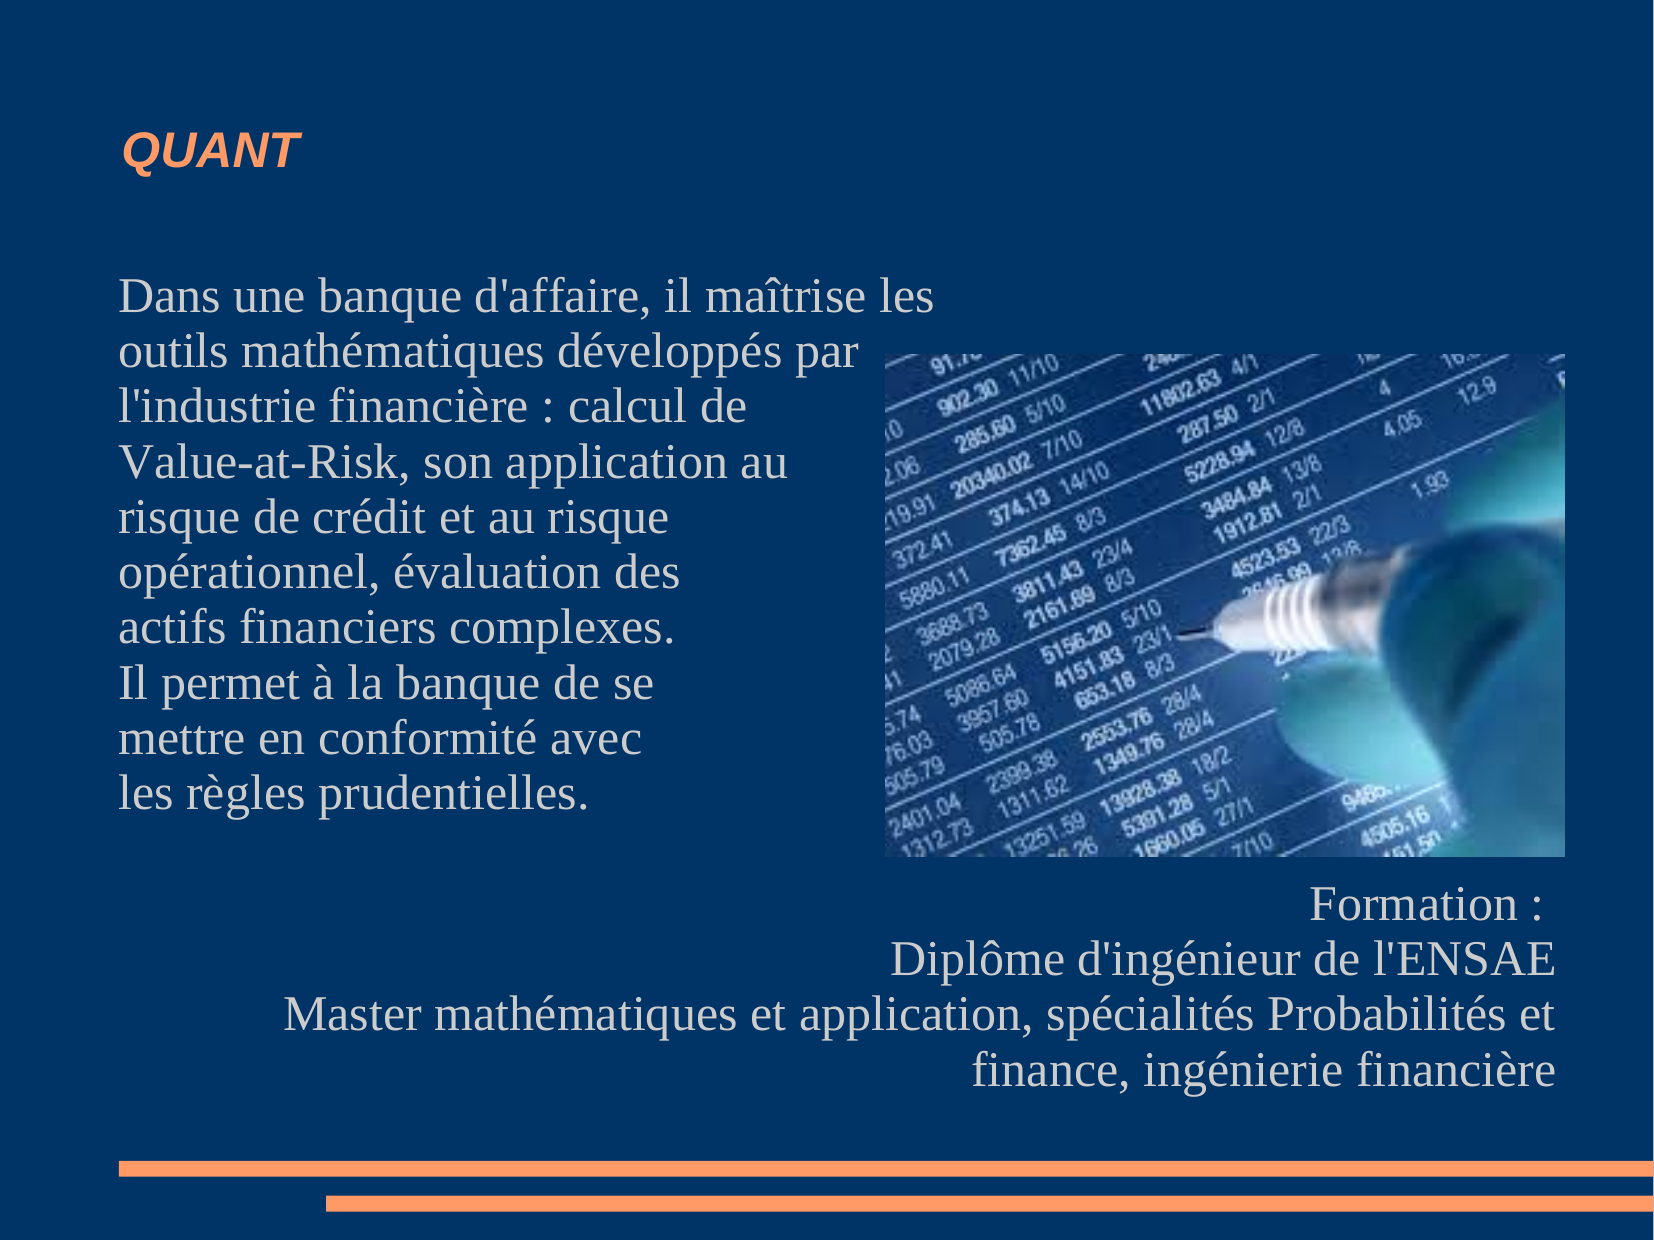

# QUANT
Dans une banque d'affaire, il maîtrise les
outils mathématiques développés par
l'industrie financière : calcul de
Value-at-Risk, son application au
risque de crédit et au risque
opérationnel, évaluation des
actifs financiers complexes.
Il permet à la banque de se
mettre en conformité avec
les règles prudentielles.
Formation :
Diplôme d'ingénieur de l'ENSAE
Master mathématiques et application, spécialités Probabilités et finance, ingénierie financière